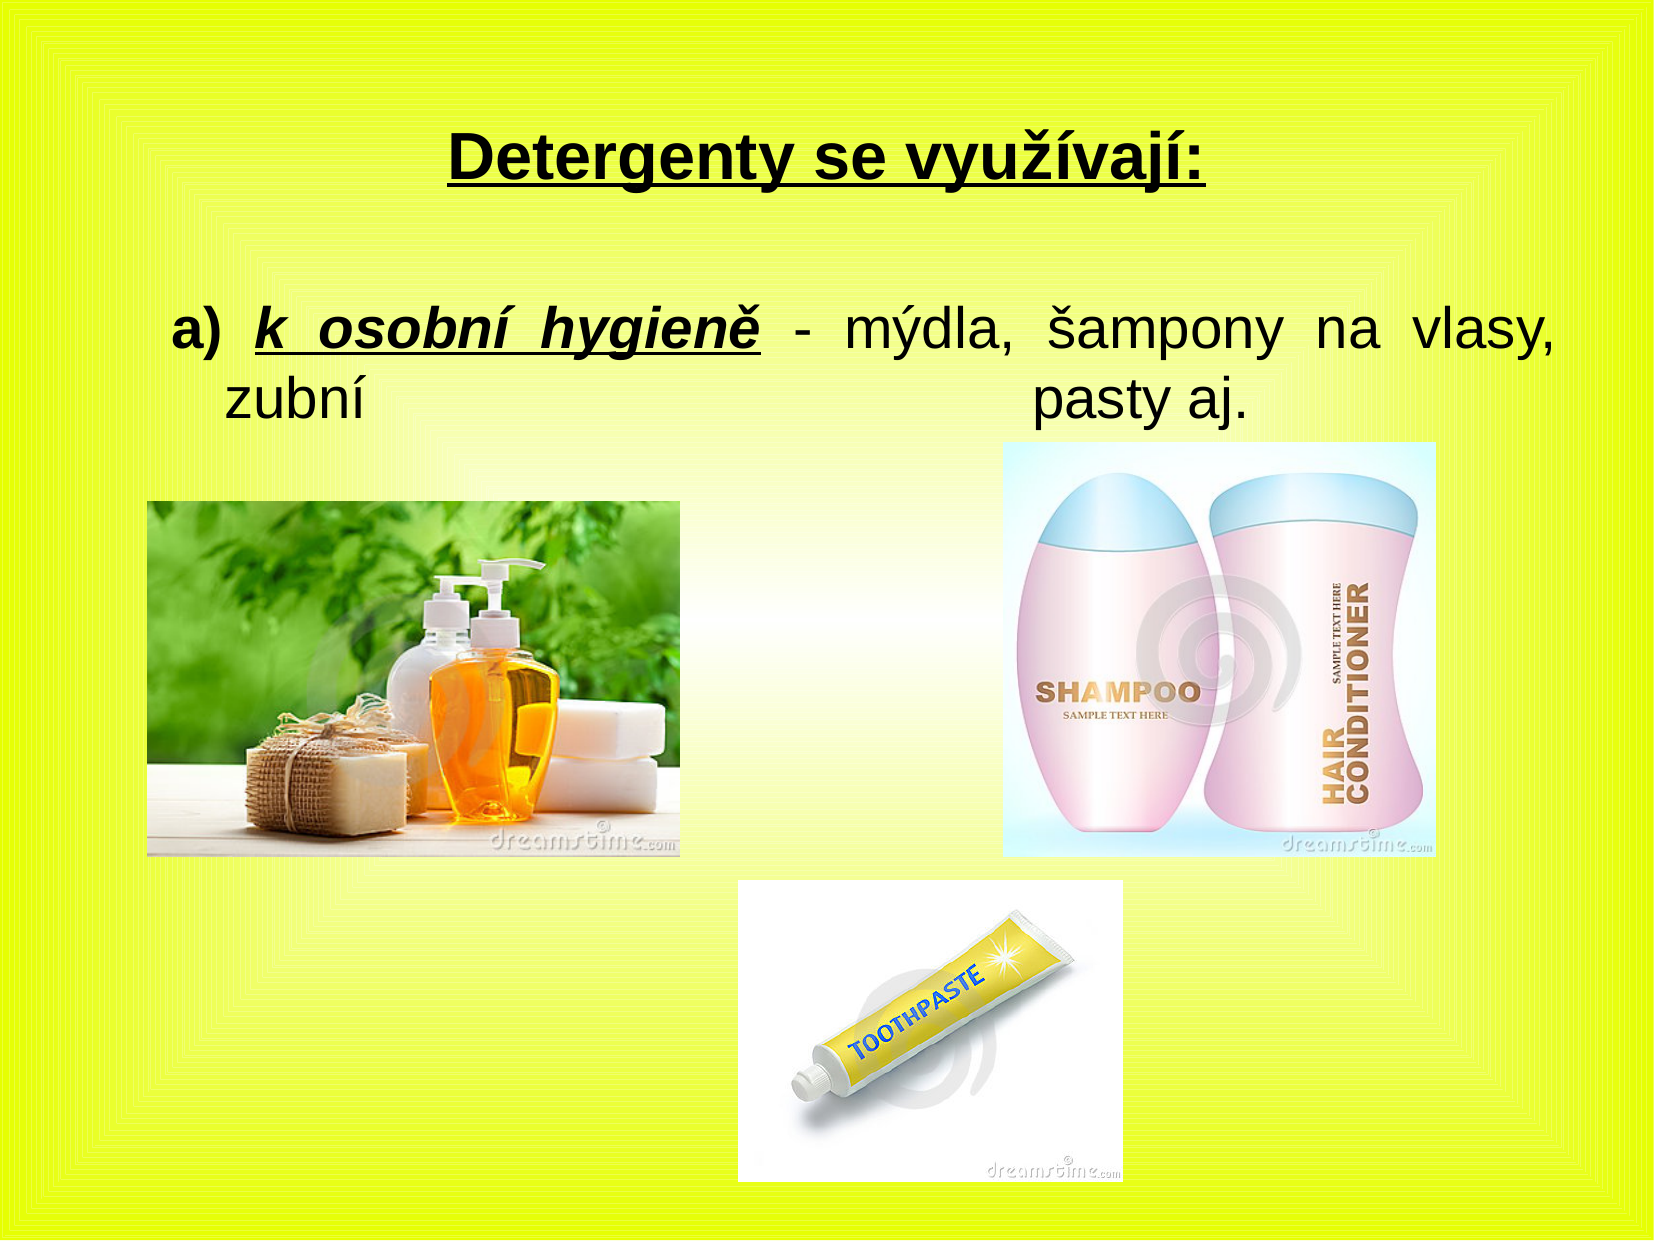

# Detergenty se využívají:
a) k osobní hygieně - mýdla, šampony na vlasy, zubní pasty aj.